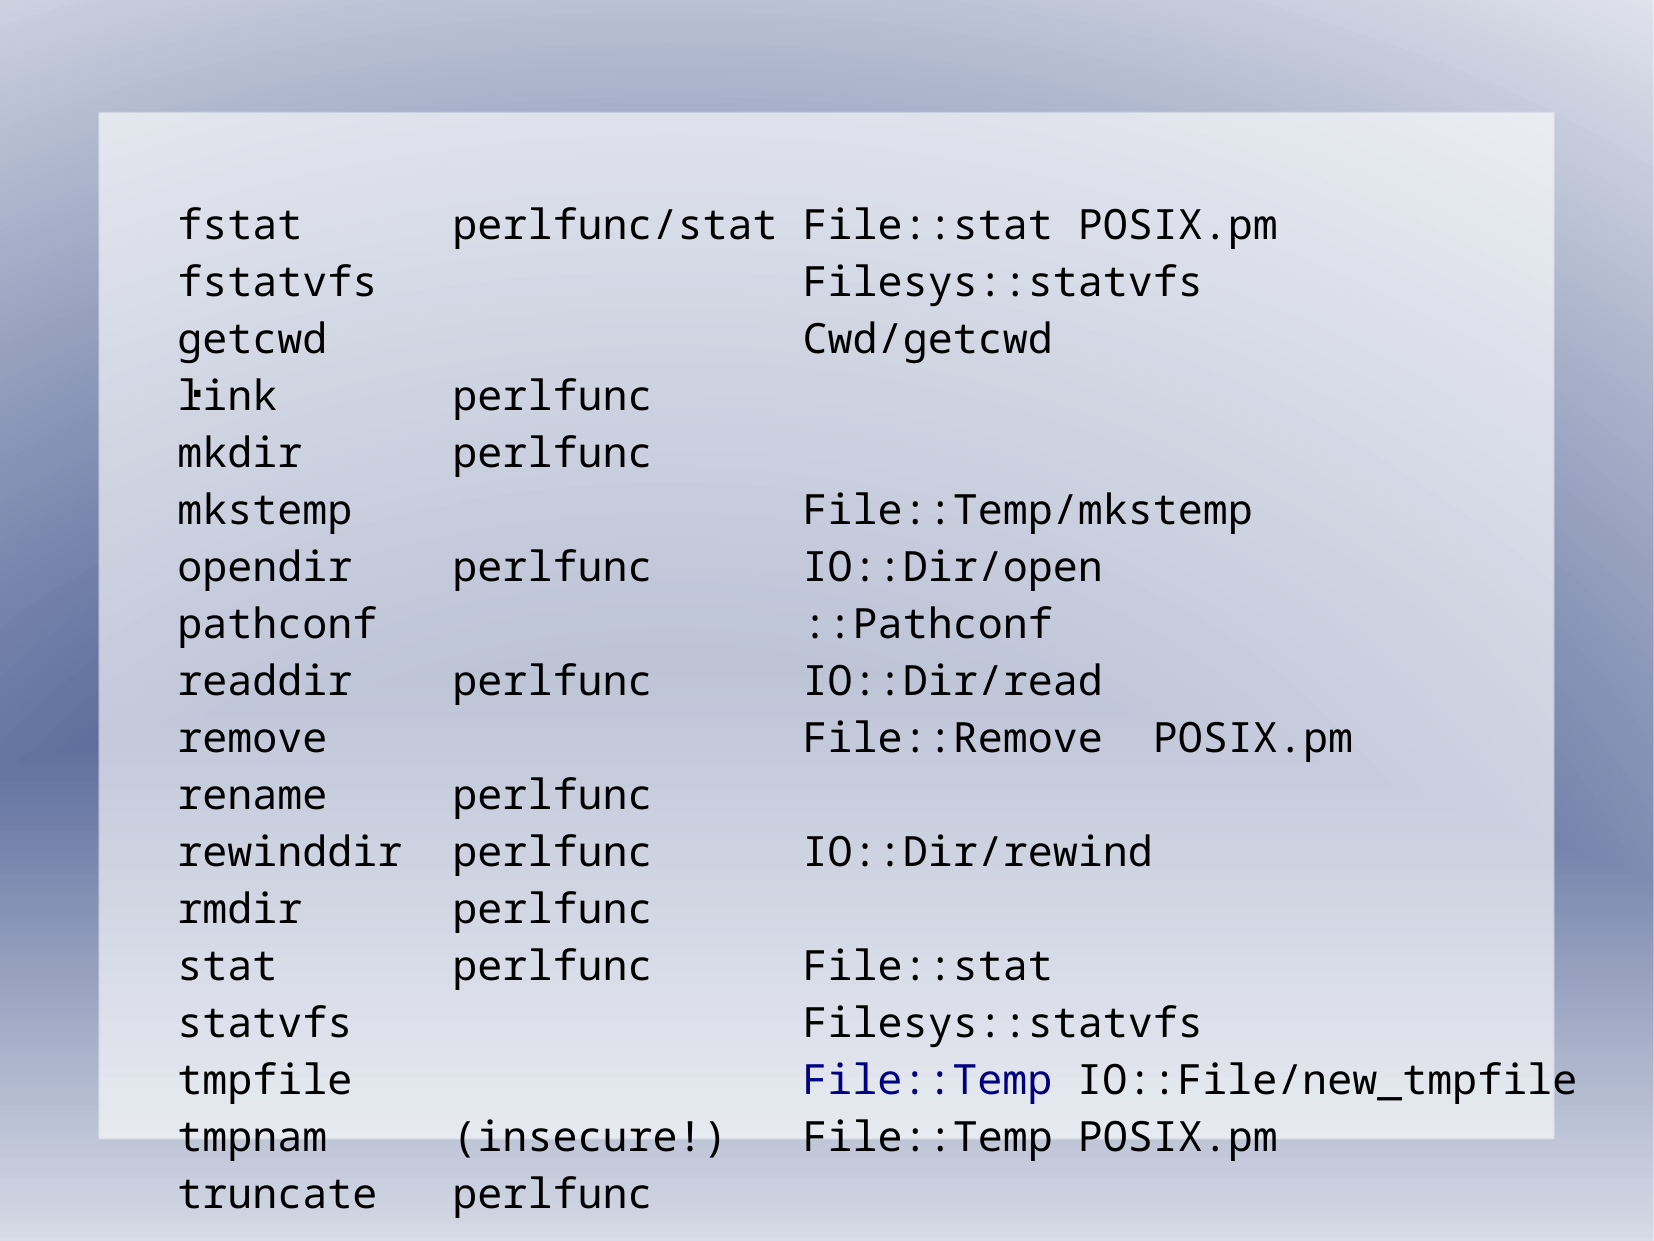

fstat perlfunc/stat File::stat POSIX.pm
 fstatvfs Filesys::statvfs
 getcwd Cwd/getcwd
 link perlfunc
 mkdir perlfunc
 mkstemp File::Temp/mkstemp
 opendir perlfunc IO::Dir/open
 pathconf ::Pathconf
 readdir perlfunc IO::Dir/read
 remove File::Remove POSIX.pm
 rename perlfunc
 rewinddir perlfunc IO::Dir/rewind
 rmdir perlfunc
 stat perlfunc File::stat
 statvfs Filesys::statvfs
 tmpfile File::Temp IO::File/new_tmpfile
 tmpnam (insecure!) File::Temp POSIX.pm
 truncate perlfunc
# .